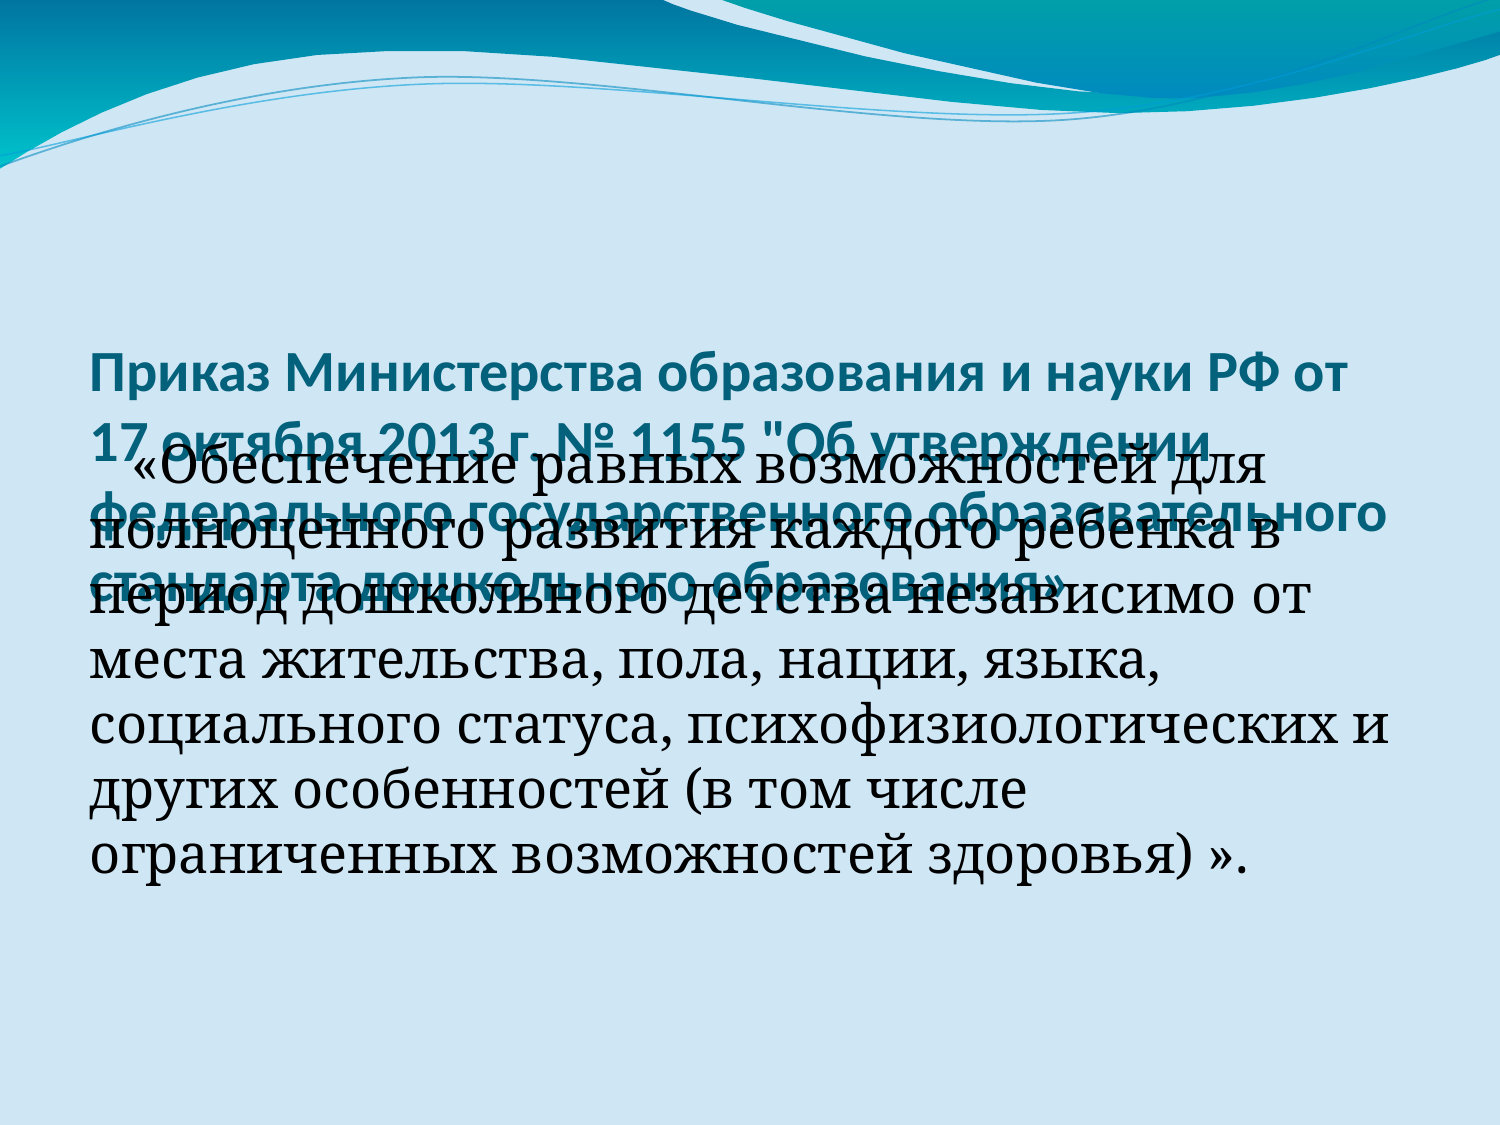

# Приказ Министерства образования и науки РФ от 17 октября 2013 г. № 1155 "Об утверждении федерального государственного образовательного стандарта дошкольного образования»
 «Обеспечение равных возможностей для полноценного развития каждого ребенка в период дошкольного детства независимо от места жительства, пола, нации, языка, социального статуса, психофизиологических и других особенностей (в том числе ограниченных возможностей здоровья) ».